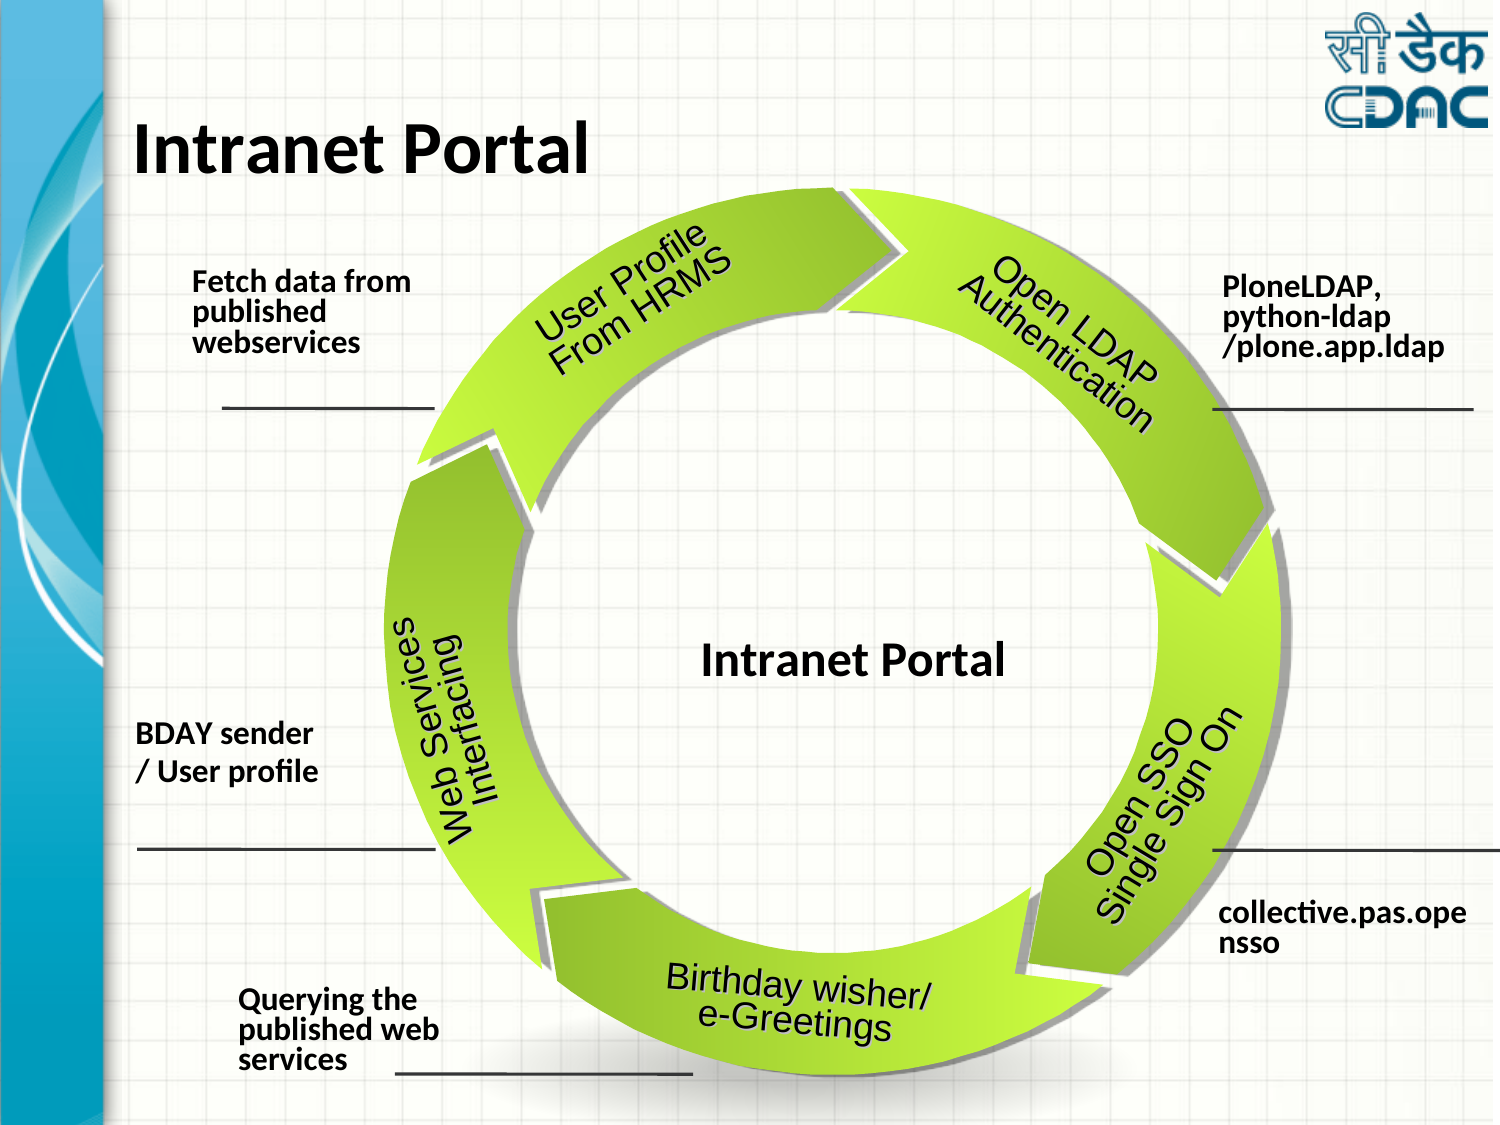

Intranet Portal
User Profile
From HRMS
Fetch data from published webservices
PloneLDAP, python-ldap /plone.app.ldap
Open LDAP
Authentication
 Intranet Portal
Web Services Interfacing
BDAY sender
/ User profile
Open SSO Single Sign On
collective.pas.opensso
Birthday wisher/
e-Greetings
Querying the published web services